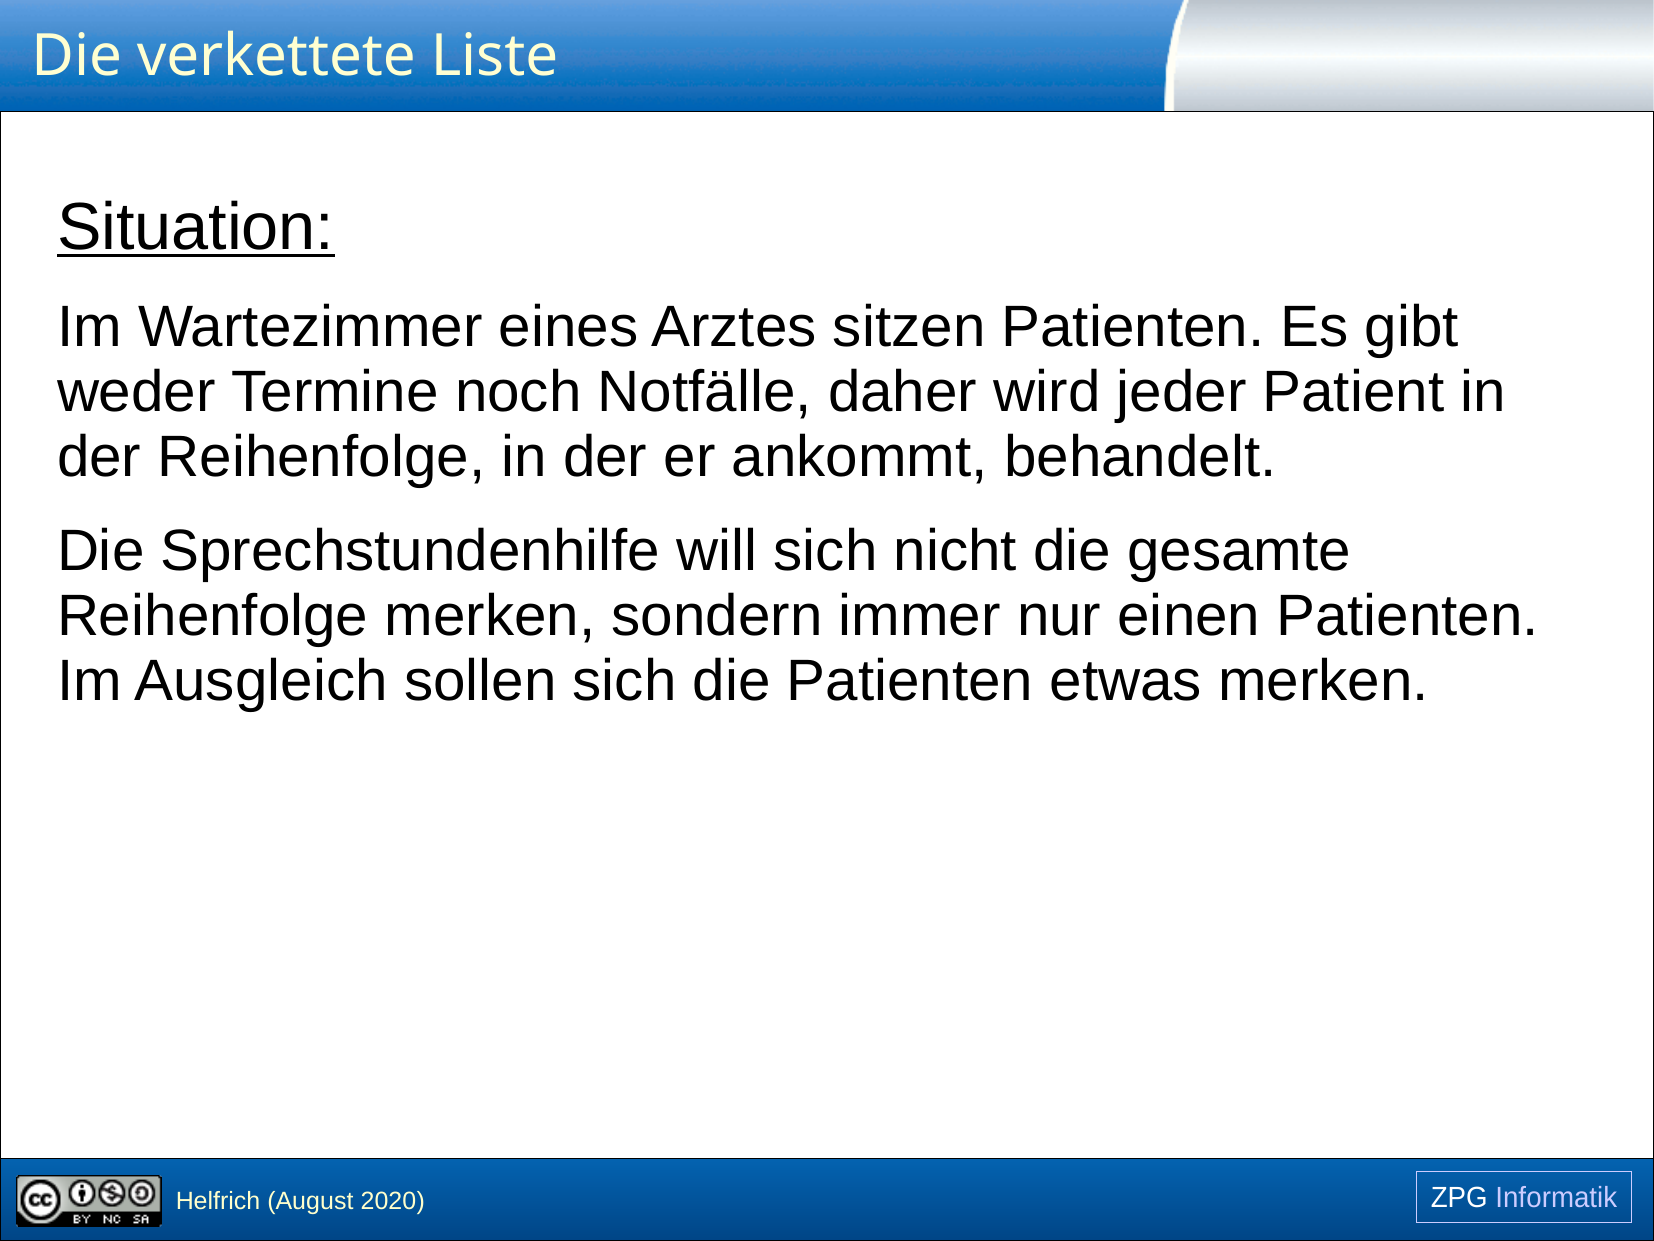

# Die verkettete Liste
Situation:
Im Wartezimmer eines Arztes sitzen Patienten. Es gibt weder Termine noch Notfälle, daher wird jeder Patient in der Reihenfolge, in der er ankommt, behandelt.
Die Sprechstundenhilfe will sich nicht die gesamte Reihenfolge merken, sondern immer nur einen Patienten. Im Ausgleich sollen sich die Patienten etwas merken.